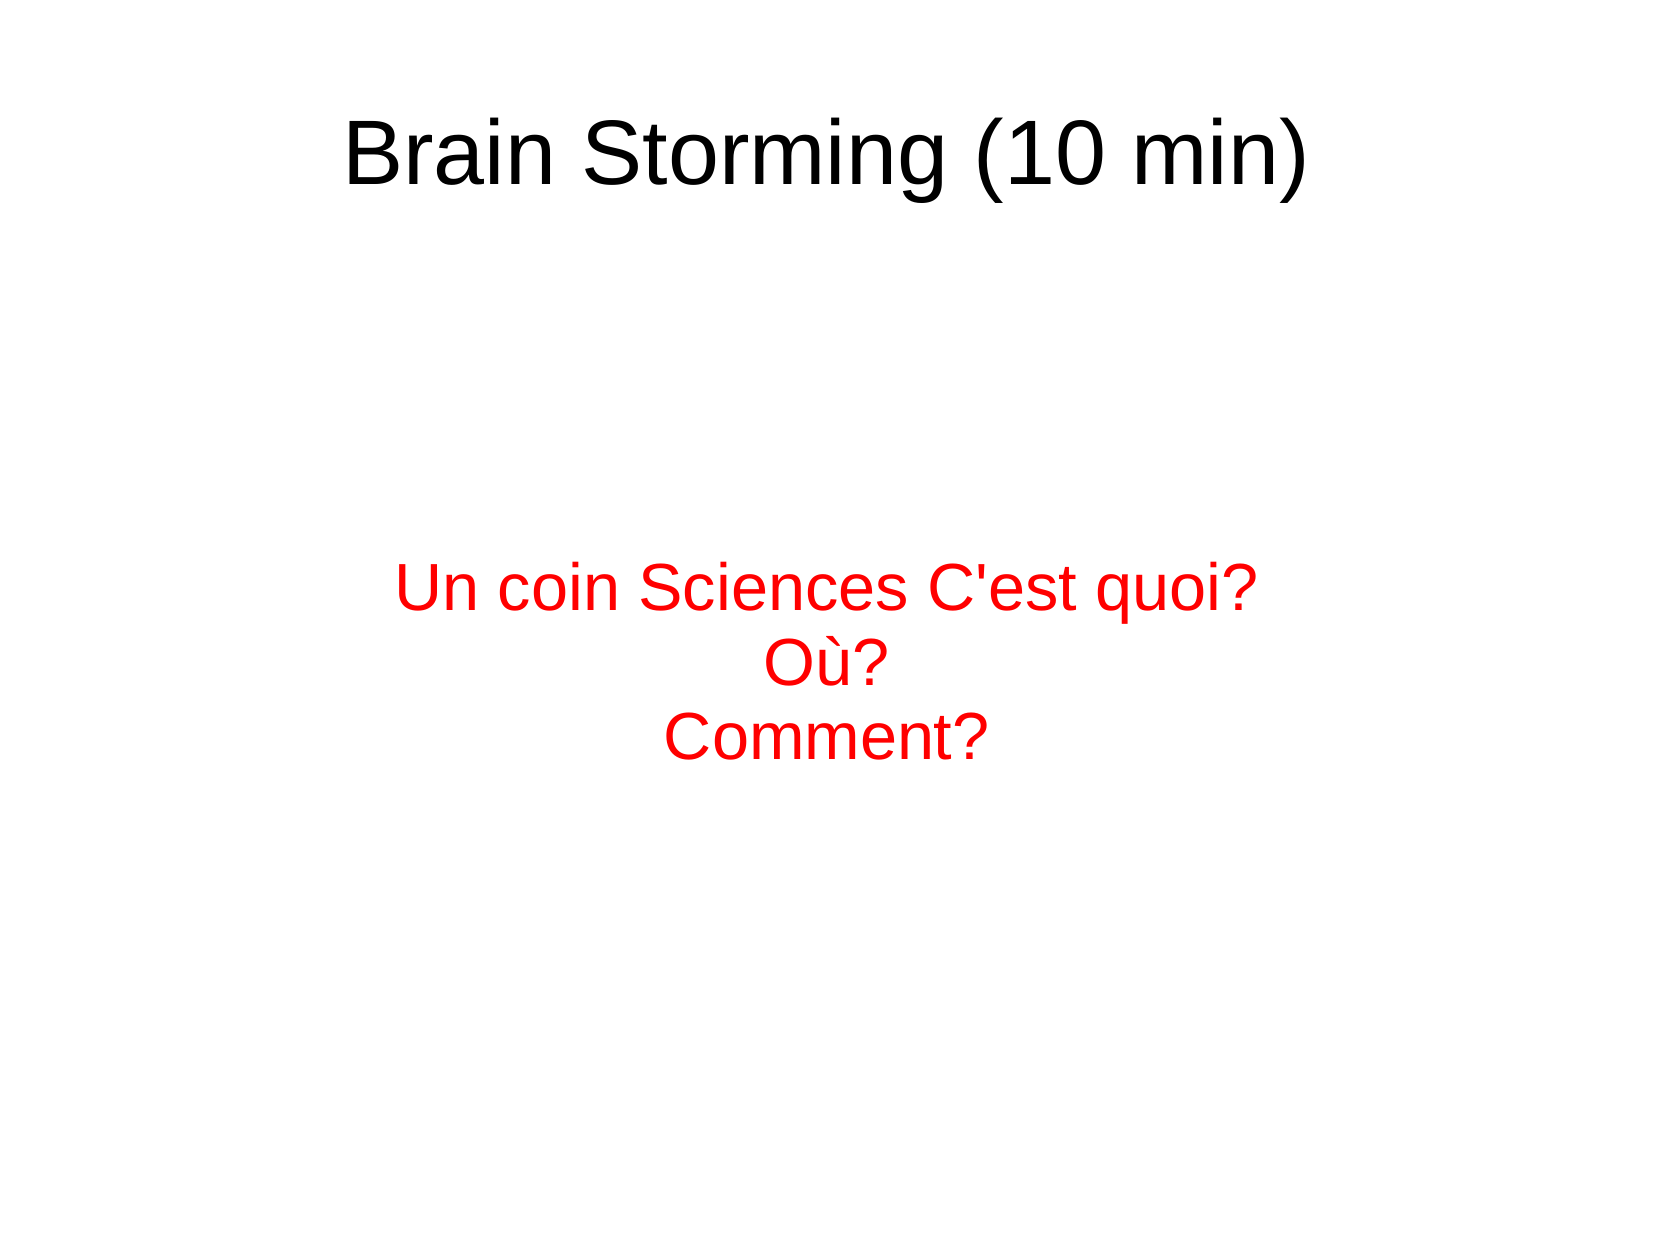

# Brain Storming (10 min)
Un coin Sciences C'est quoi?
Où?
Comment?